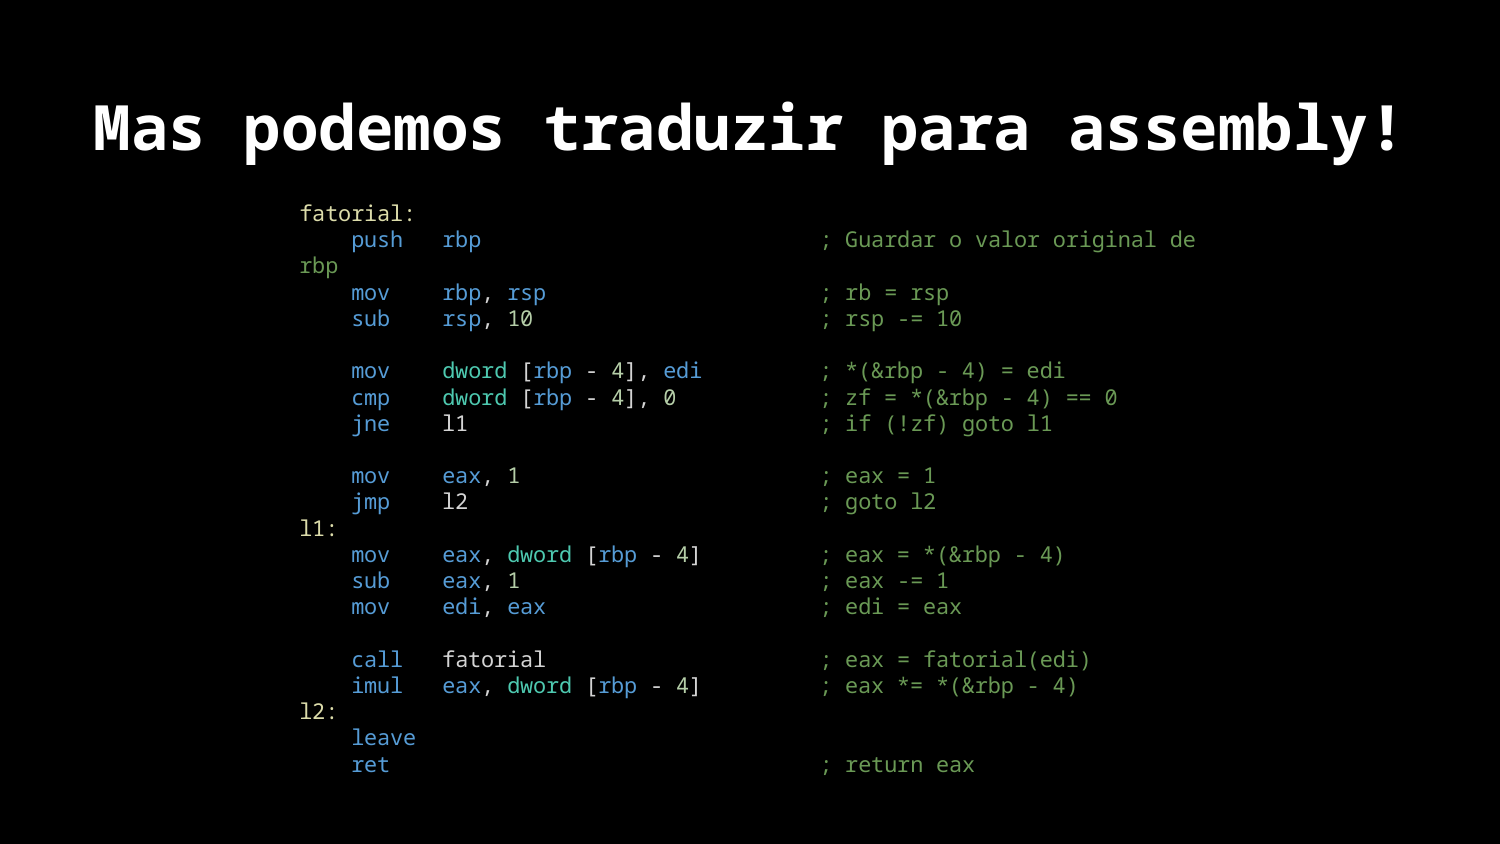

# Mas podemos traduzir para assembly!
fatorial:
 push rbp ; Guardar o valor original de rbp
 mov rbp, rsp ; rb = rsp
 sub rsp, 10 ; rsp -= 10
 mov dword [rbp - 4], edi ; *(&rbp - 4) = edi
 cmp dword [rbp - 4], 0 ; zf = *(&rbp - 4) == 0
 jne l1 ; if (!zf) goto l1
 mov eax, 1 ; eax = 1
 jmp l2 ; goto l2
l1:
 mov eax, dword [rbp - 4] ; eax = *(&rbp - 4)
 sub eax, 1 ; eax -= 1
 mov edi, eax ; edi = eax
 call fatorial ; eax = fatorial(edi)
 imul eax, dword [rbp - 4] ; eax *= *(&rbp - 4)
l2:
 leave
 ret ; return eax